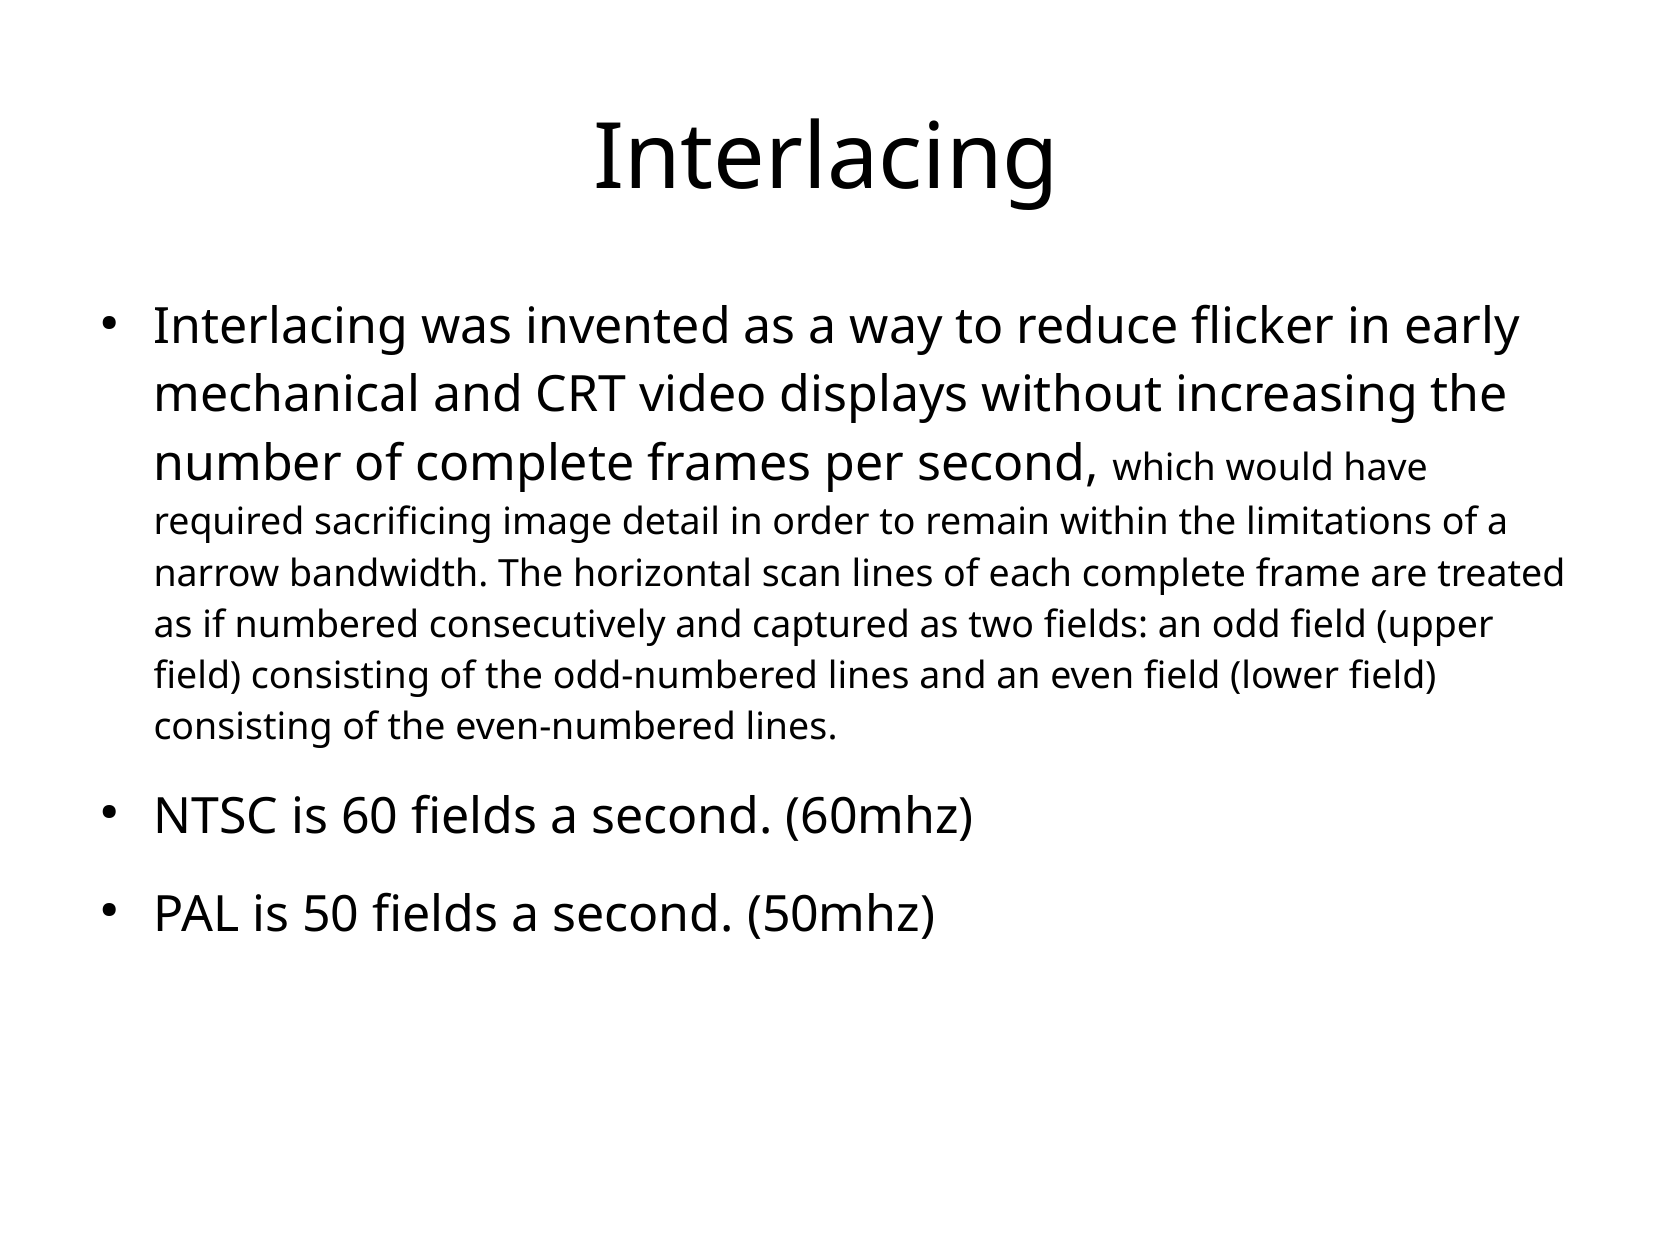

# Interlacing
Interlacing was invented as a way to reduce flicker in early mechanical and CRT video displays without increasing the number of complete frames per second, which would have required sacrificing image detail in order to remain within the limitations of a narrow bandwidth. The horizontal scan lines of each complete frame are treated as if numbered consecutively and captured as two fields: an odd field (upper field) consisting of the odd-numbered lines and an even field (lower field) consisting of the even-numbered lines.
NTSC is 60 fields a second. (60mhz)
PAL is 50 fields a second. (50mhz)